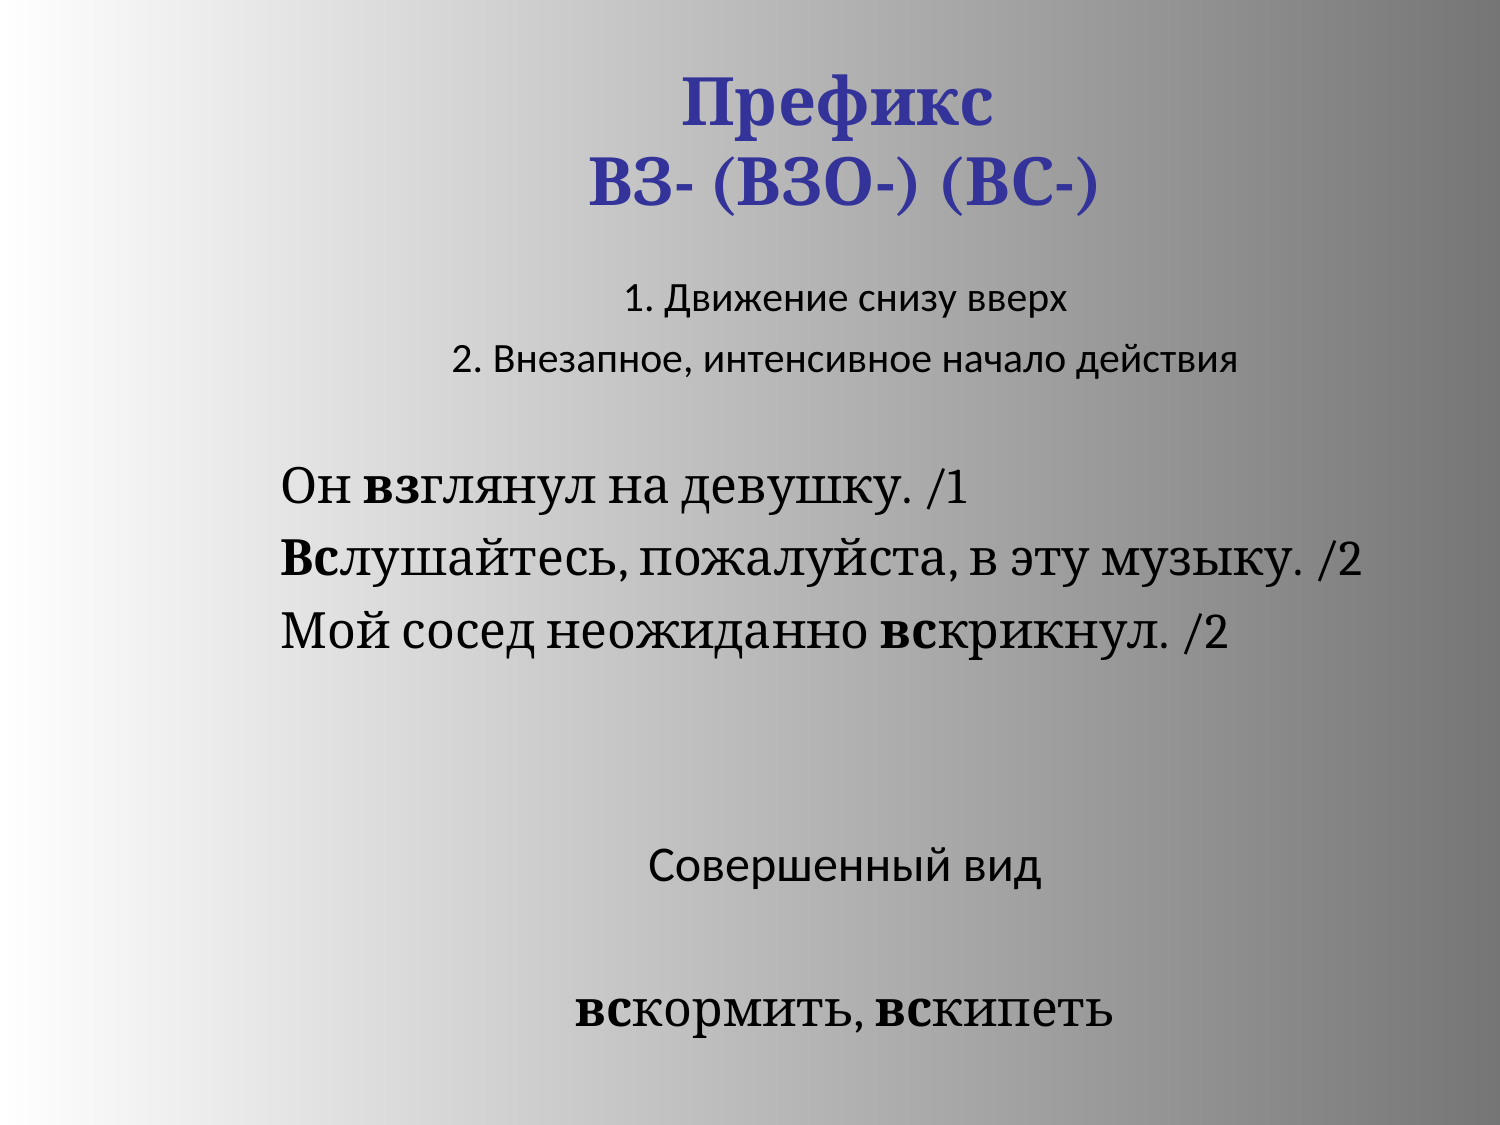

# Префикс ВЗ- (ВЗО-) (ВС-)
1. Движение снизу вверх
2. Внезапное, интенсивное начало действия
Он взглянул на девушку. /1
Вслушайтесь, пожалуйста, в эту музыку. /2
Мой сосед неожиданно вскрикнул. /2
Совершенный вид
вскормить, вскипеть